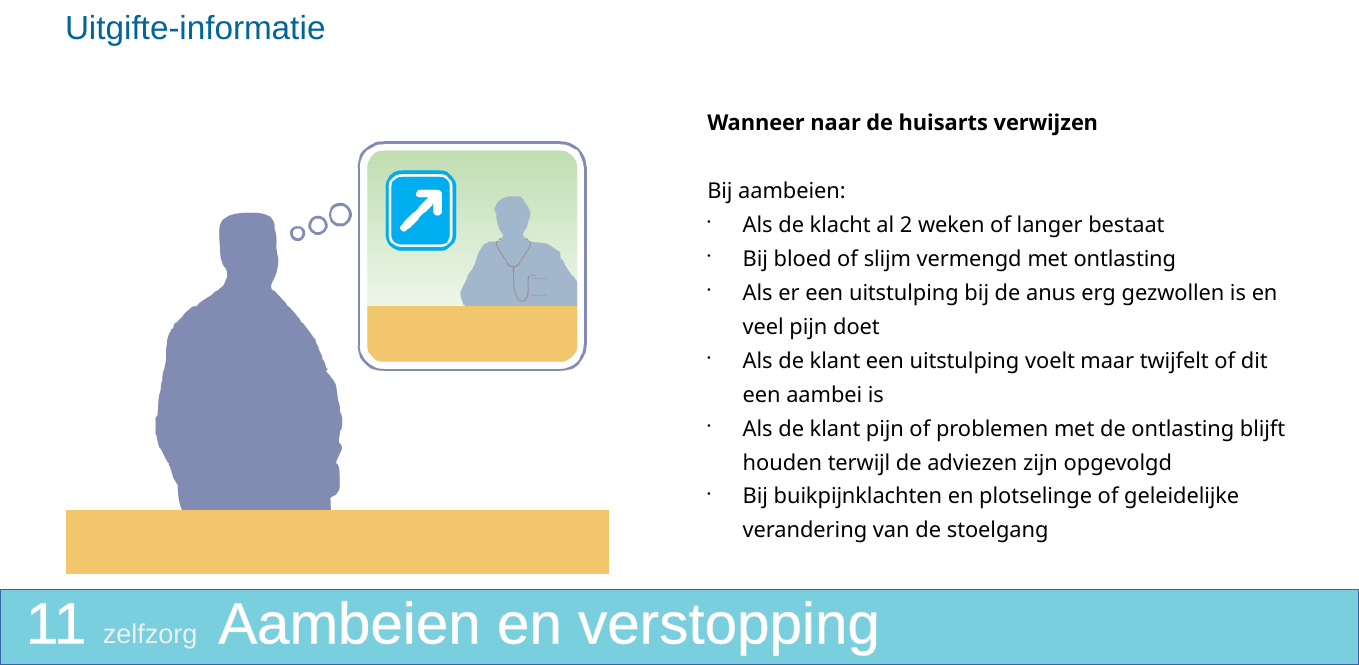

Uitgifte-informatie
Wanneer naar de huisarts verwijzen
Bij aambeien:
Als de klacht al 2 weken of langer bestaat
Bij bloed of slijm vermengd met ontlasting
Als er een uitstulping bij de anus erg gezwollen is en veel pijn doet
Als de klant een uitstulping voelt maar twijfelt of dit een aambei is
Als de klant pijn of problemen met de ontlasting blijft houden terwijl de adviezen zijn opgevolgd
Bij buikpijnklachten en plotselinge of geleidelijke verandering van de stoelgang
# 11 zelfzorg Aambeien en verstopping
september 2020